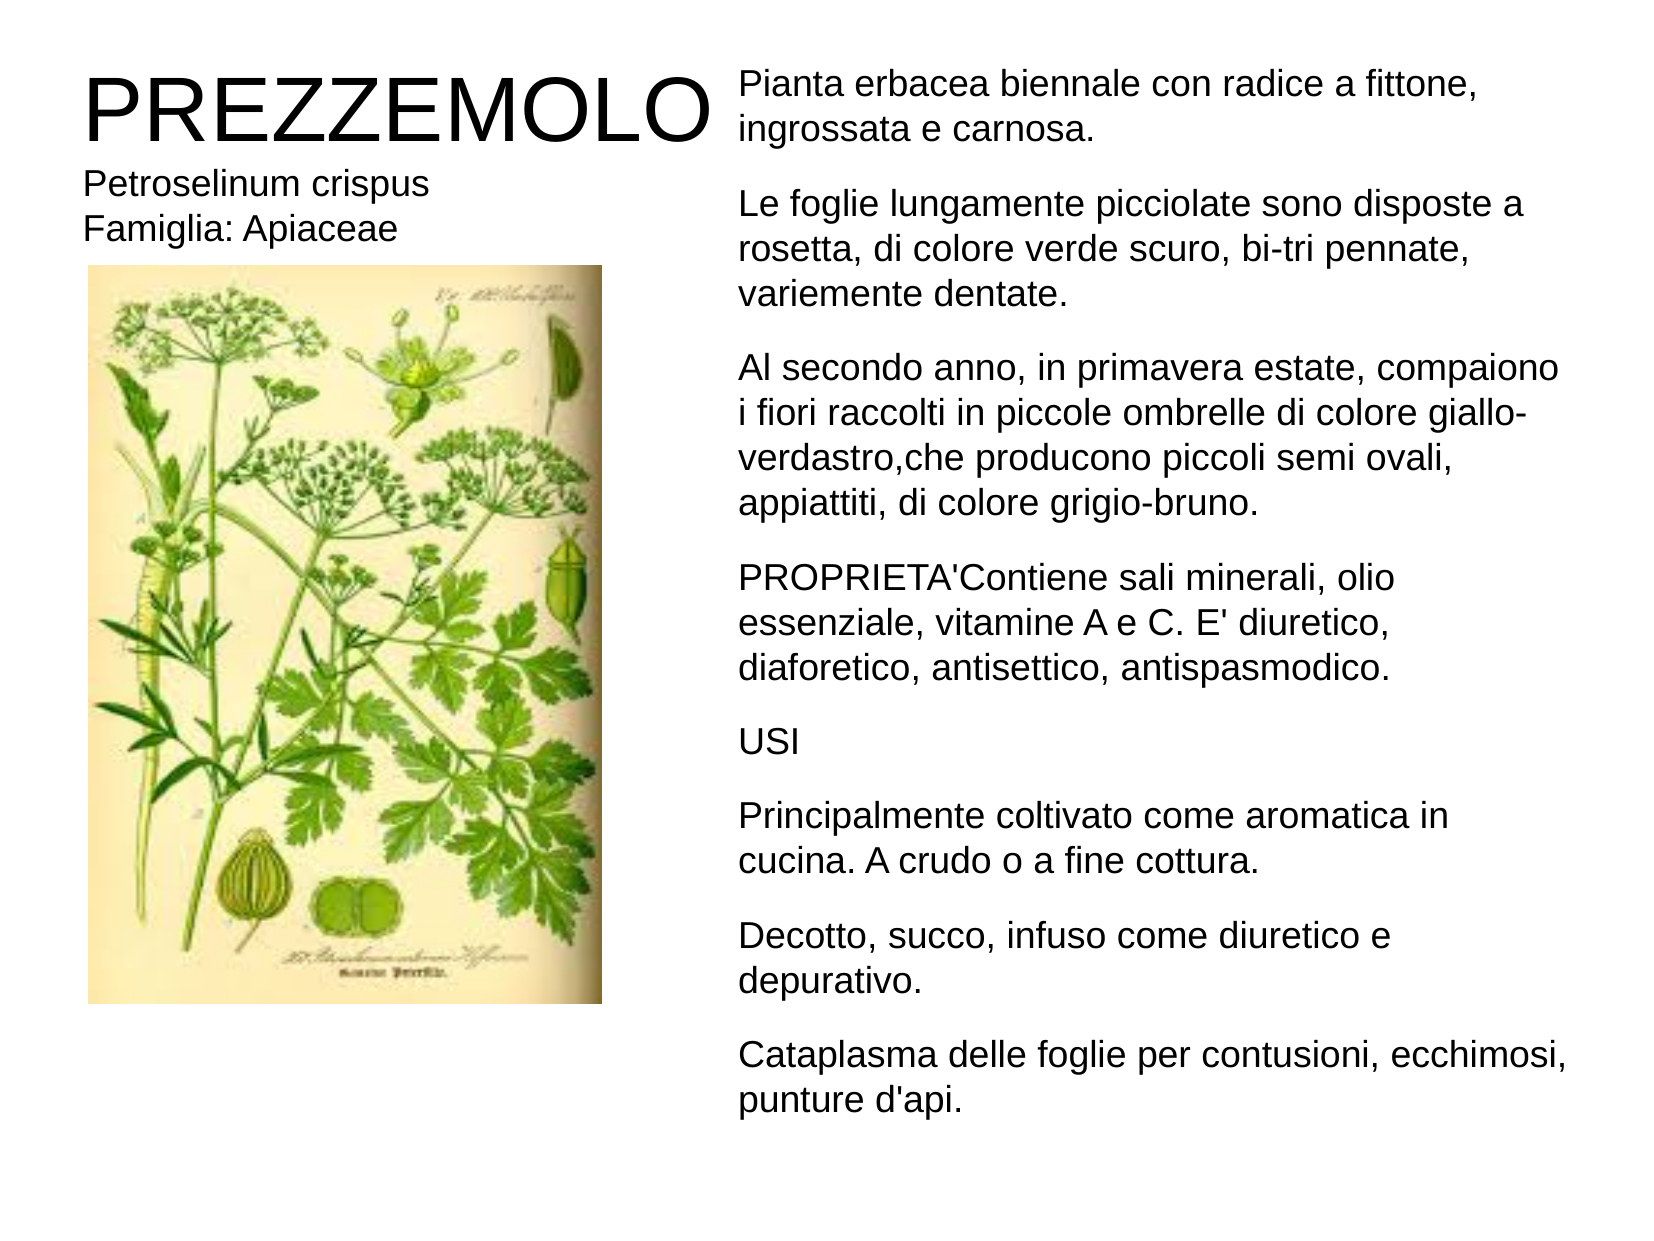

# PREZZEMOLO Petroselinum crispus Famiglia: Apiaceae
Pianta erbacea biennale con radice a fittone, ingrossata e carnosa.
Le foglie lungamente picciolate sono disposte a rosetta, di colore verde scuro, bi-tri pennate, variemente dentate.
Al secondo anno, in primavera estate, compaiono i fiori raccolti in piccole ombrelle di colore giallo-verdastro,che producono piccoli semi ovali, appiattiti, di colore grigio-bruno.
PROPRIETA'Contiene sali minerali, olio essenziale, vitamine A e C. E' diuretico, diaforetico, antisettico, antispasmodico.
USI
Principalmente coltivato come aromatica in cucina. A crudo o a fine cottura.
Decotto, succo, infuso come diuretico e depurativo.
Cataplasma delle foglie per contusioni, ecchimosi, punture d'api.